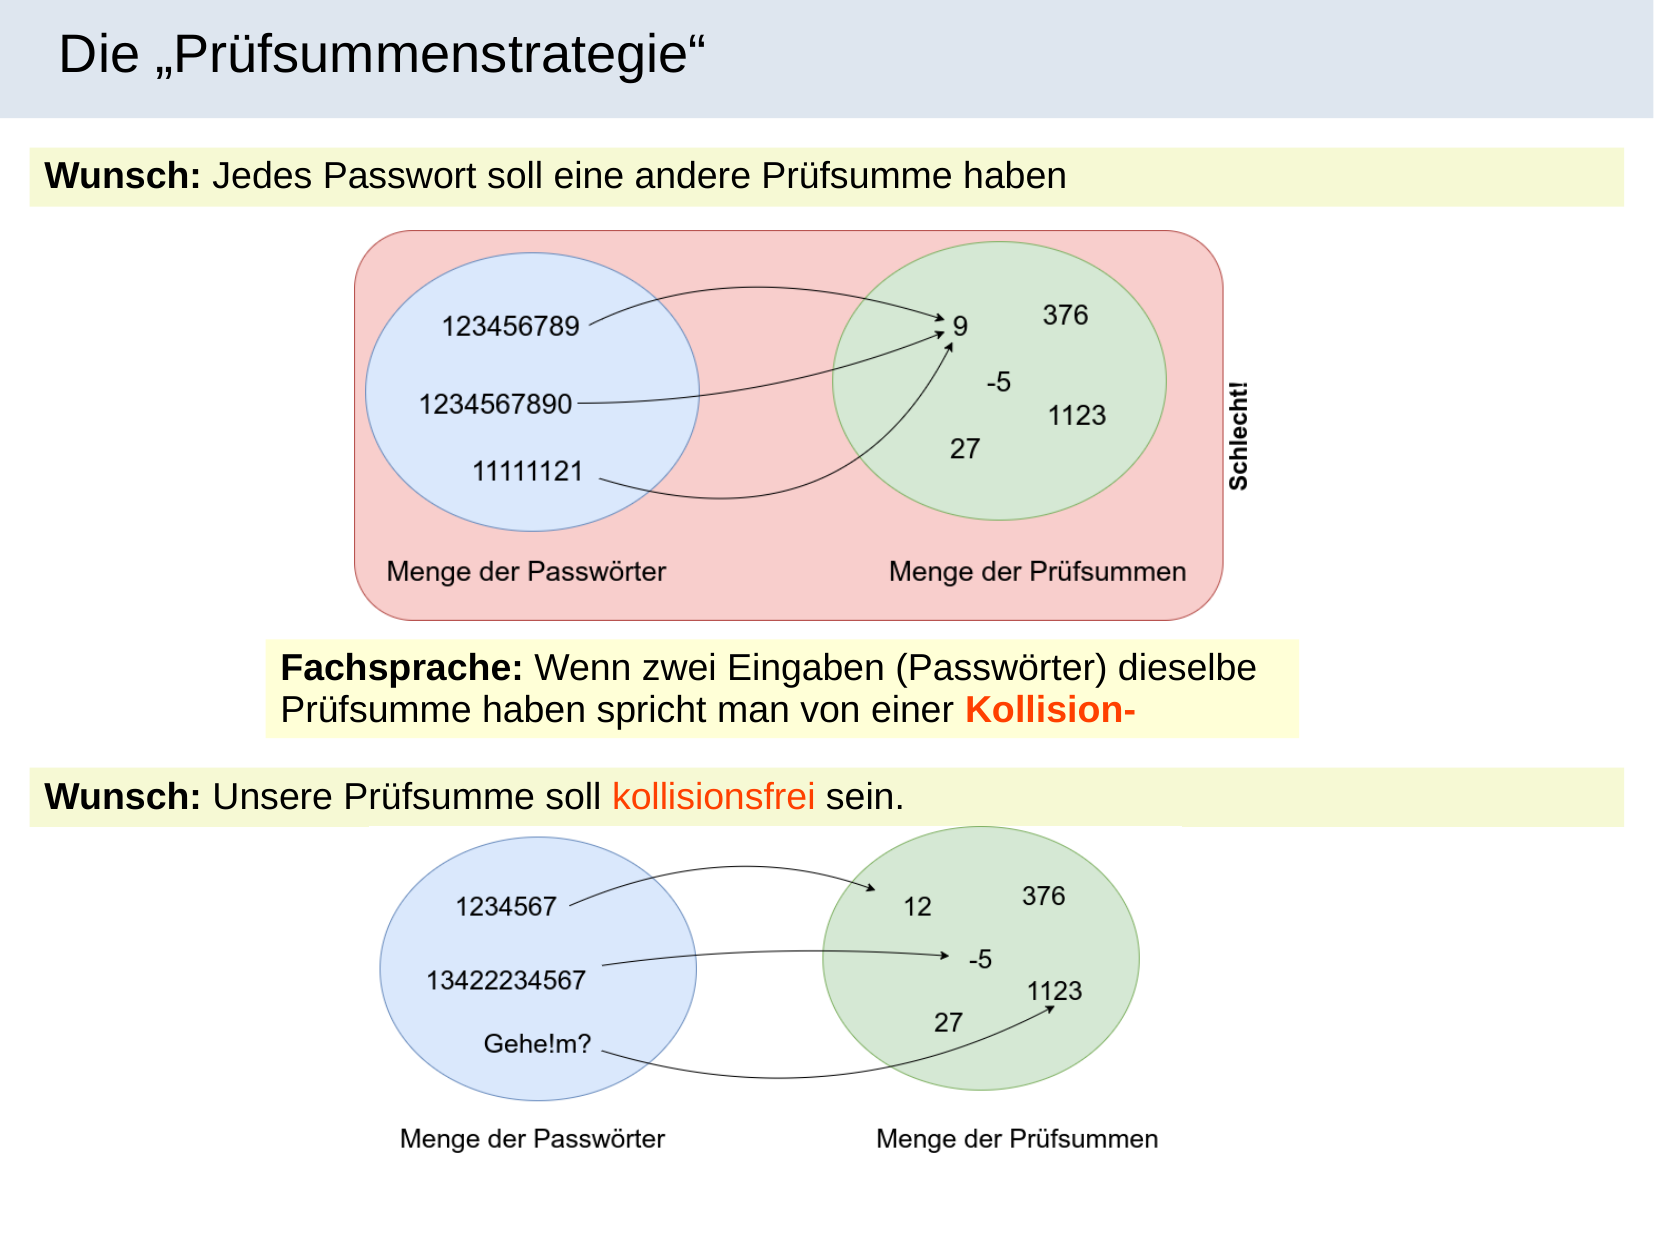

# Die „Prüfsummenstrategie“
Wunsch: Jedes Passwort soll eine andere Prüfsumme haben
Fachsprache: Wenn zwei Eingaben (Passwörter) dieselbe Prüfsumme haben spricht man von einer Kollision-
Wunsch: Unsere Prüfsumme soll kollisionsfrei sein.